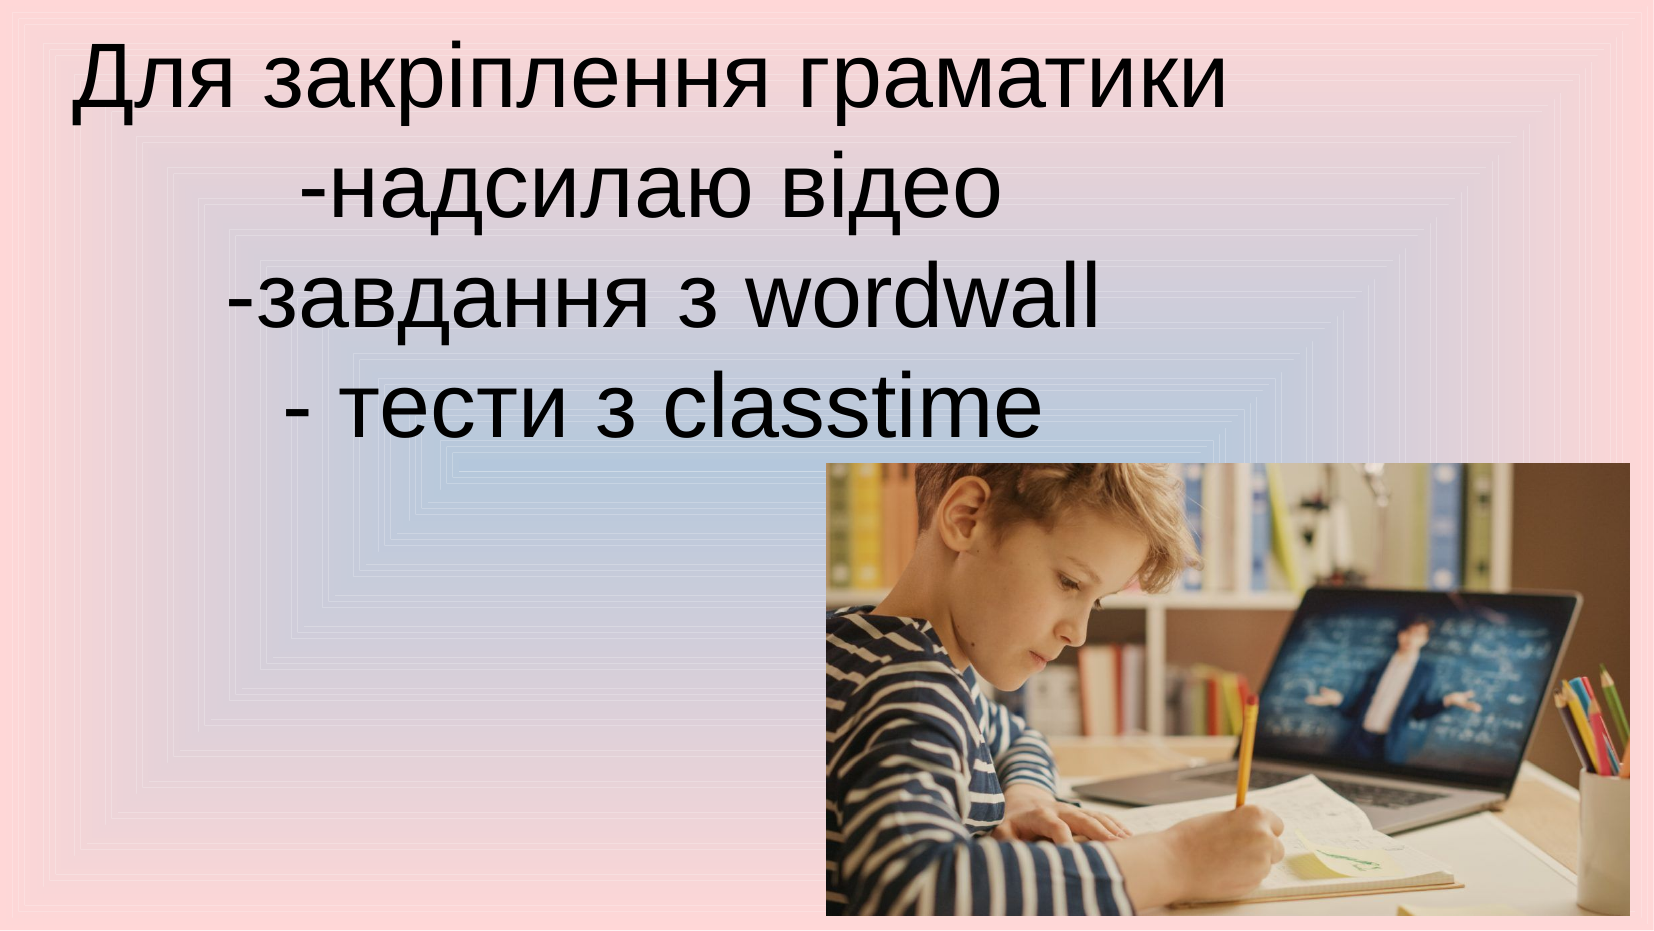

# Для закріплення граматики -надсилаю відео -завдання з wordwall - тести з classtime